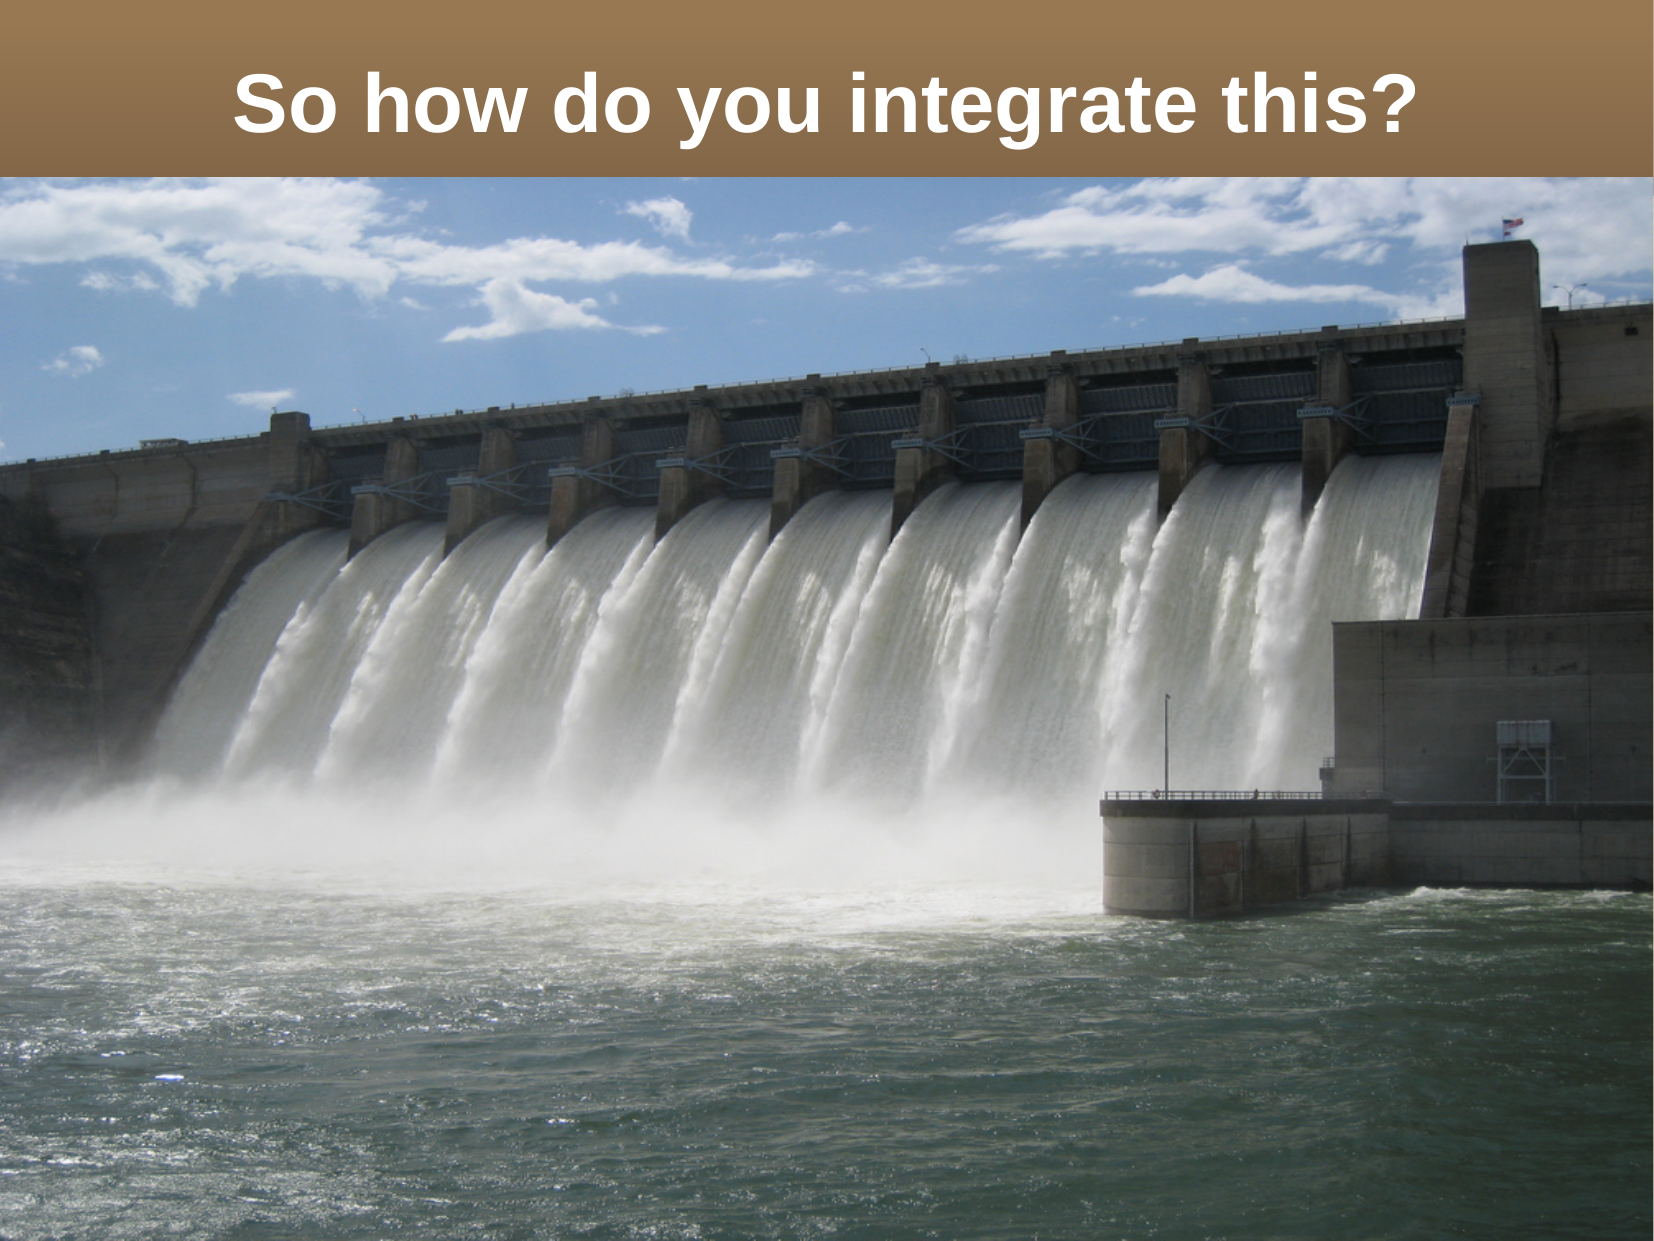

# So how do you integrate this?